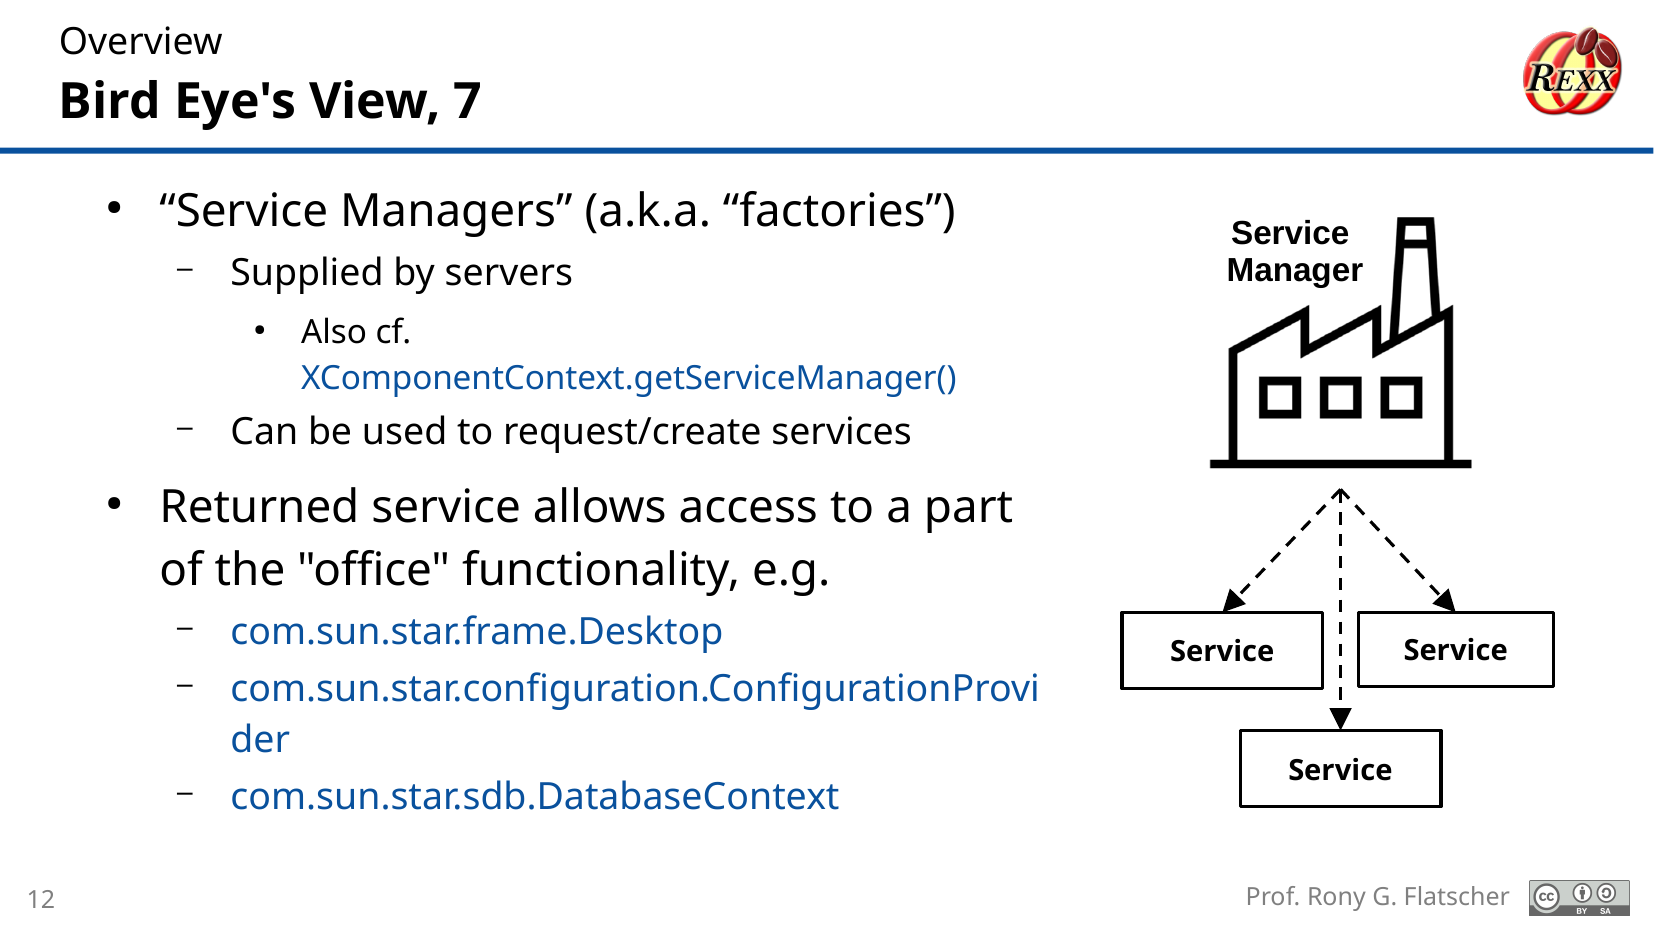

# Overview Bird Eye's View, 7
“Service Managers” (a.k.a. “factories”)
Supplied by servers
Also cf. XComponentContext.getServiceManager()
Can be used to request/create services
Returned service allows access to a part of the "office" functionality, e.g.
com.sun.star.frame.Desktop
com.sun.star.configuration.ConfigurationProvider
com.sun.star.sdb.DatabaseContext
Service
 Manager
Service
Service
Service